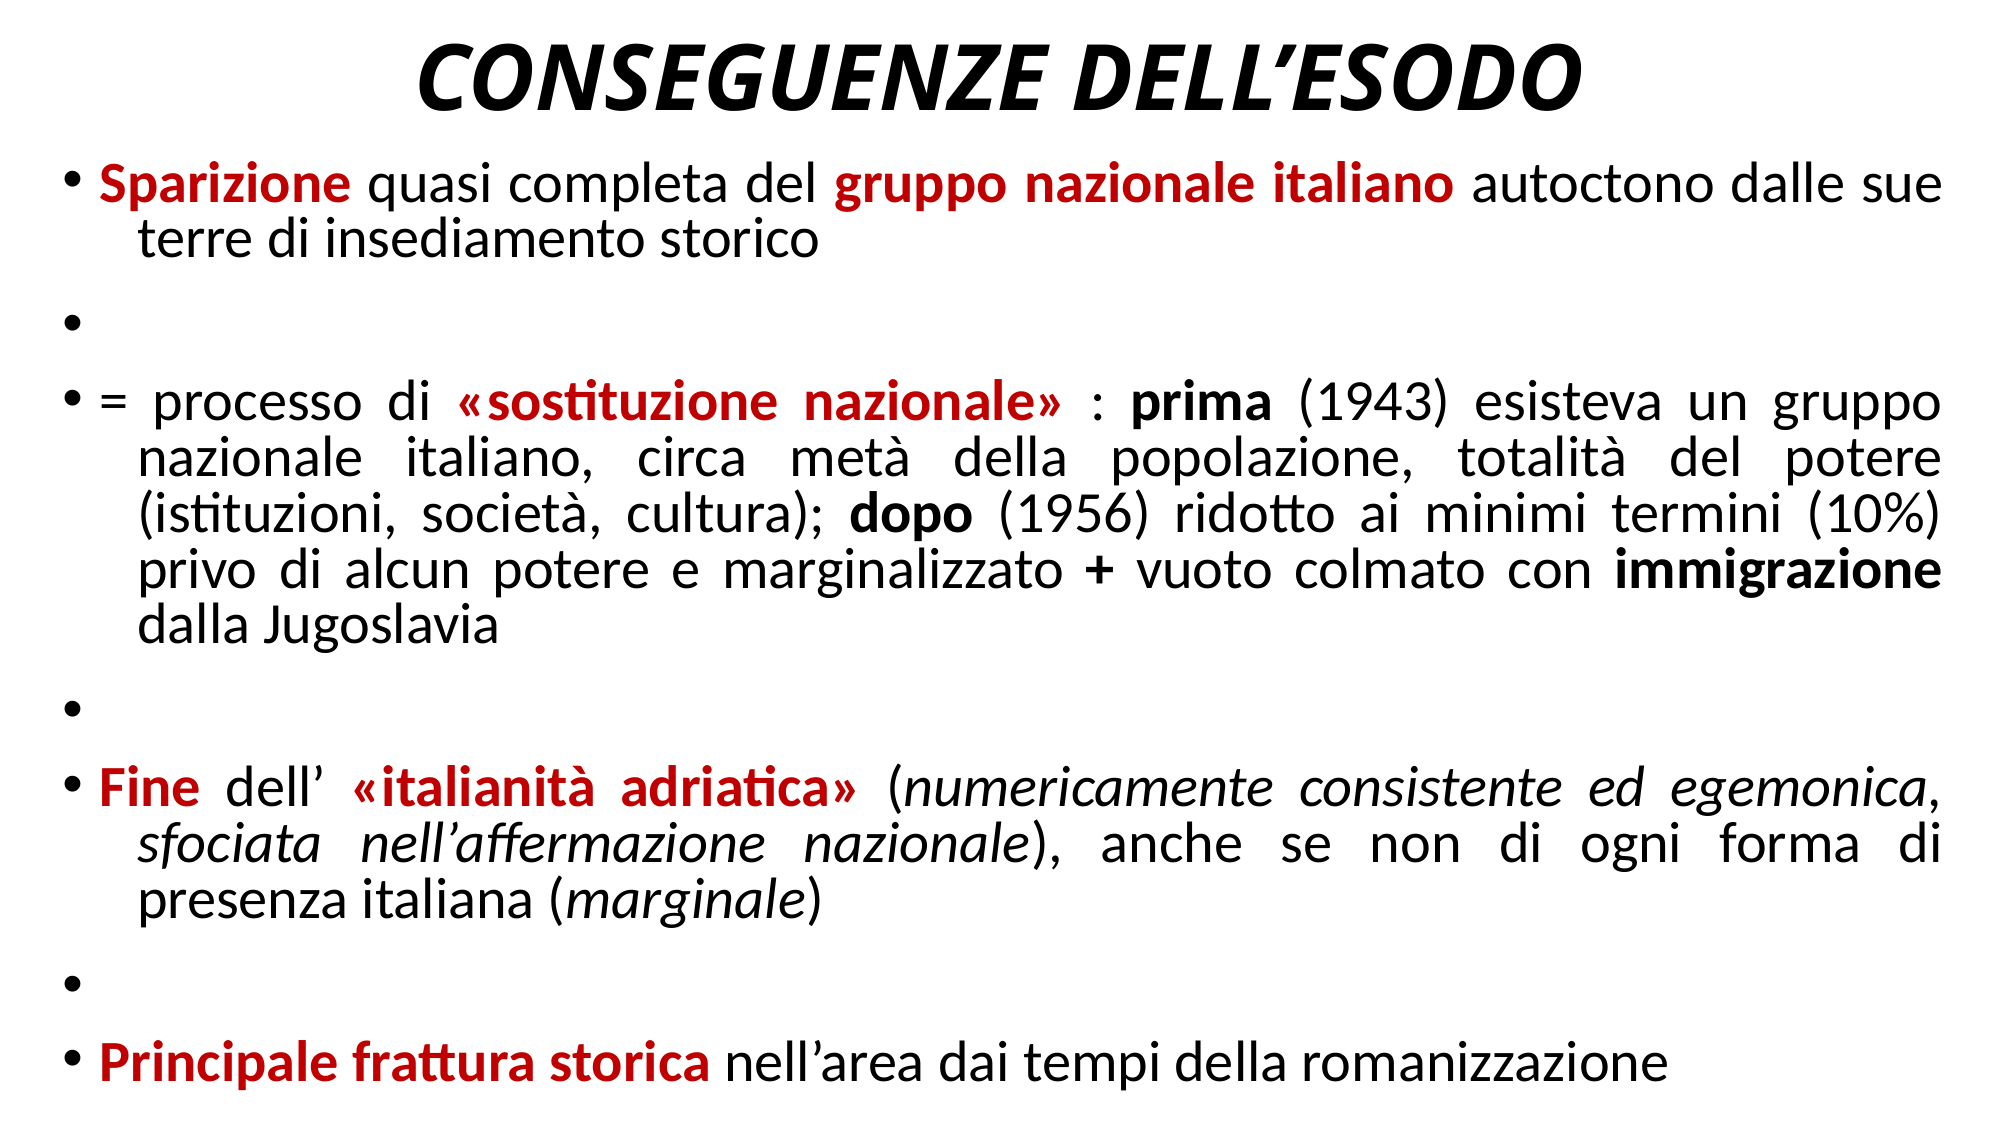

# CONSEGUENZE DELL’ESODO
Sparizione quasi completa del gruppo nazionale italiano autoctono dalle sue terre di insediamento storico
= processo di «sostituzione nazionale» : prima (1943) esisteva un gruppo nazionale italiano, circa metà della popolazione, totalità del potere (istituzioni, società, cultura); dopo (1956) ridotto ai minimi termini (10%) privo di alcun potere e marginalizzato + vuoto colmato con immigrazione dalla Jugoslavia
Fine dell’ «italianità adriatica» (numericamente consistente ed egemonica, sfociata nell’affermazione nazionale), anche se non di ogni forma di presenza italiana (marginale)
Principale frattura storica nell’area dai tempi della romanizzazione